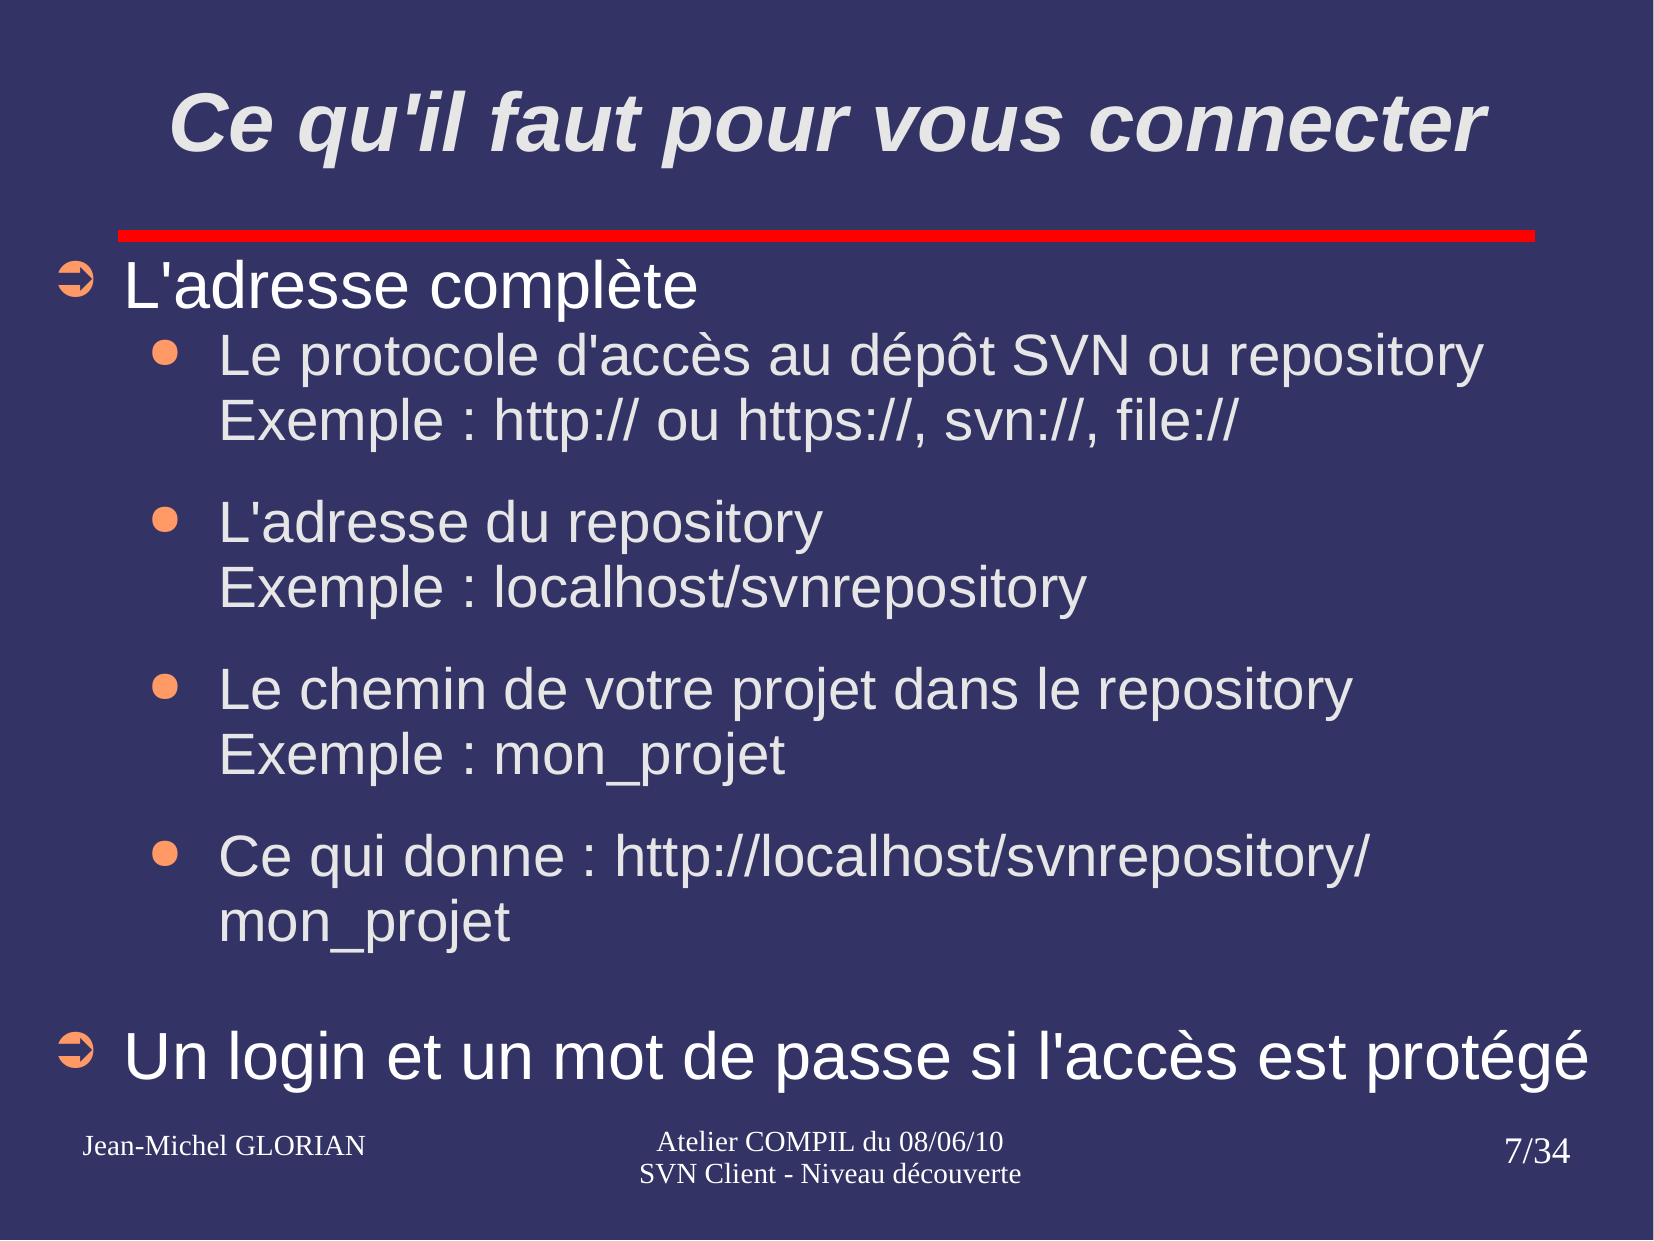

# Ce qu'il faut pour vous connecter
L'adresse complète
Le protocole d'accès au dépôt SVN ou repository
Exemple : http:// ou https://, svn://, file://
L'adresse du repository
Exemple : localhost/svnrepository
Le chemin de votre projet dans le repository
Exemple : mon_projet
Ce qui donne : http://localhost/svnrepository/mon_projet
Un login et un mot de passe si l'accès est protégé